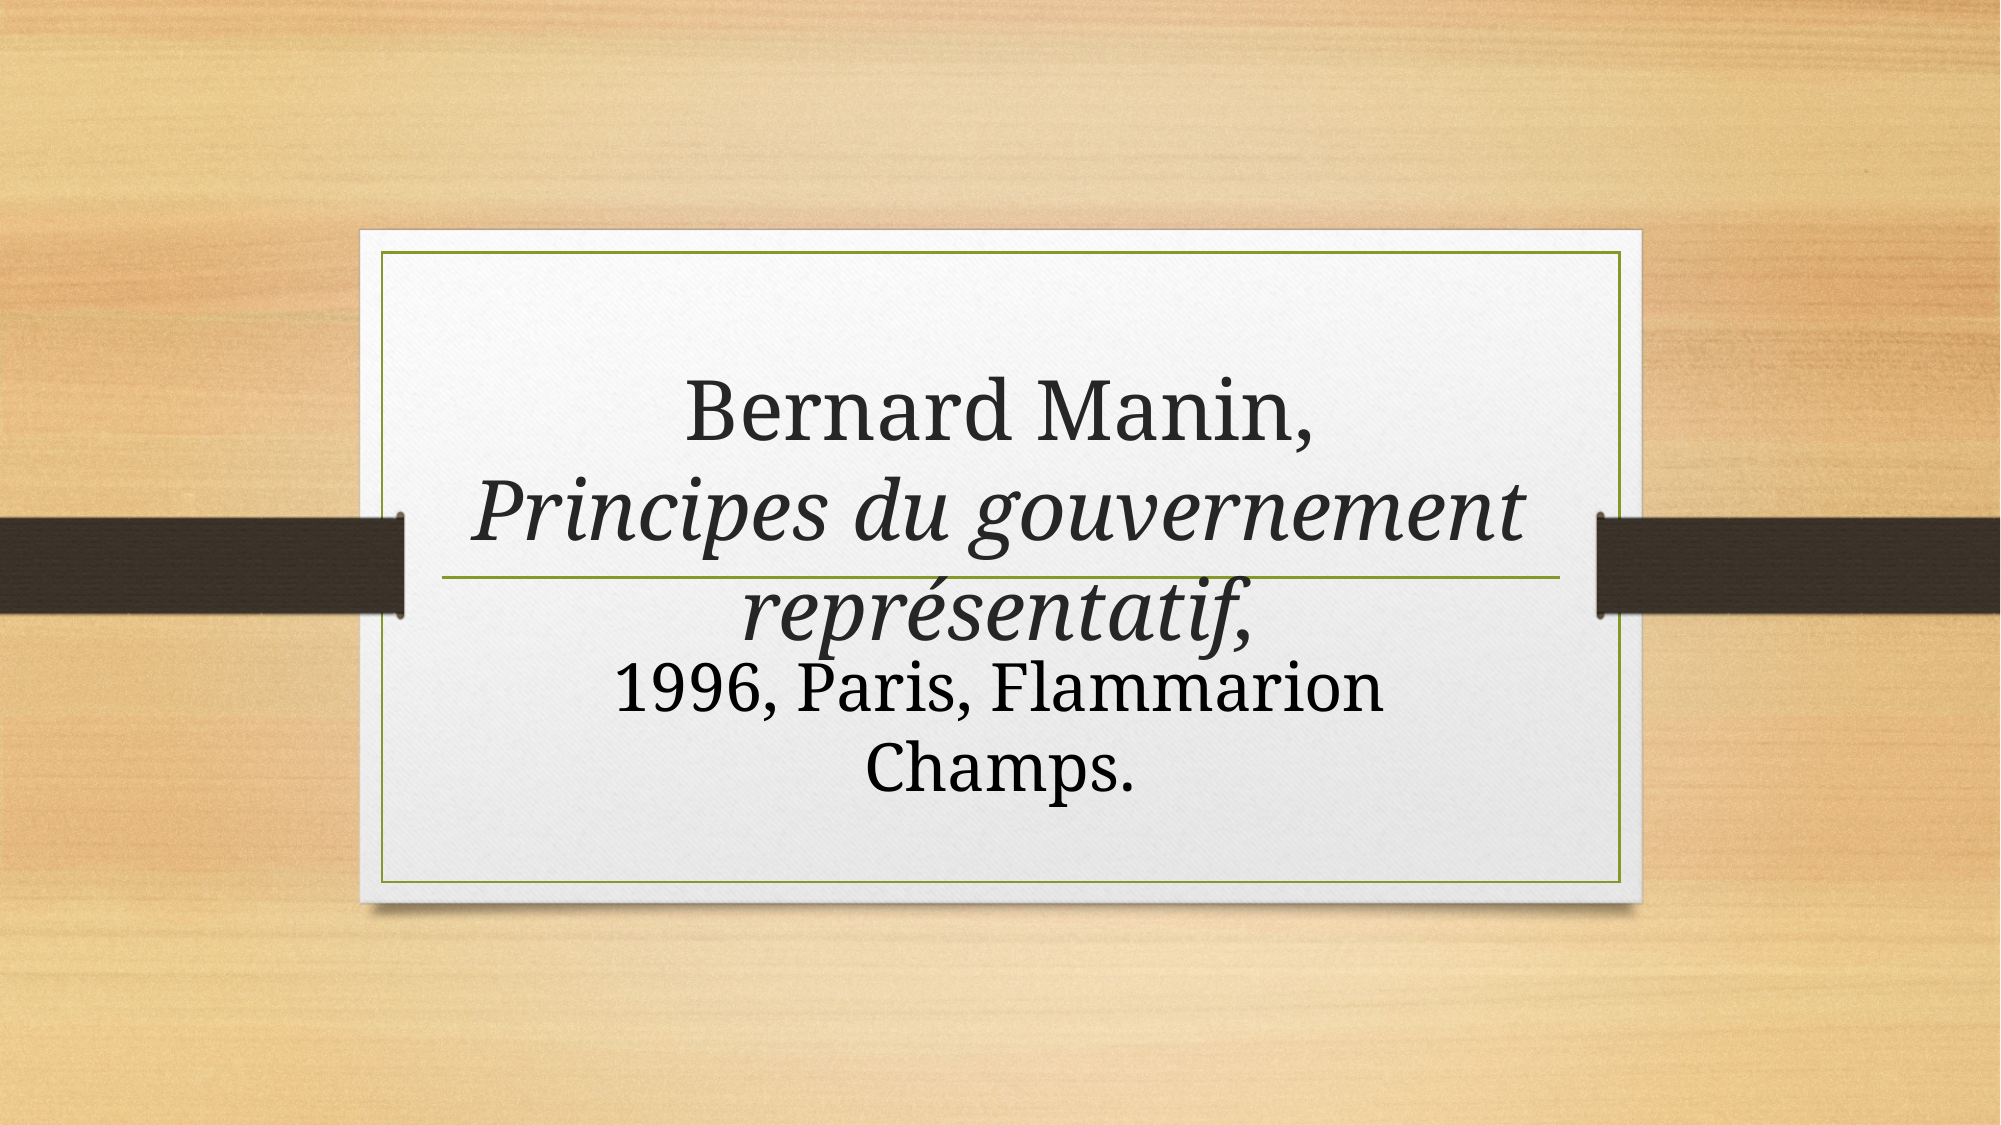

# Bernard Manin, Principes du gouvernement représentatif,
1996, Paris, Flammarion Champs.